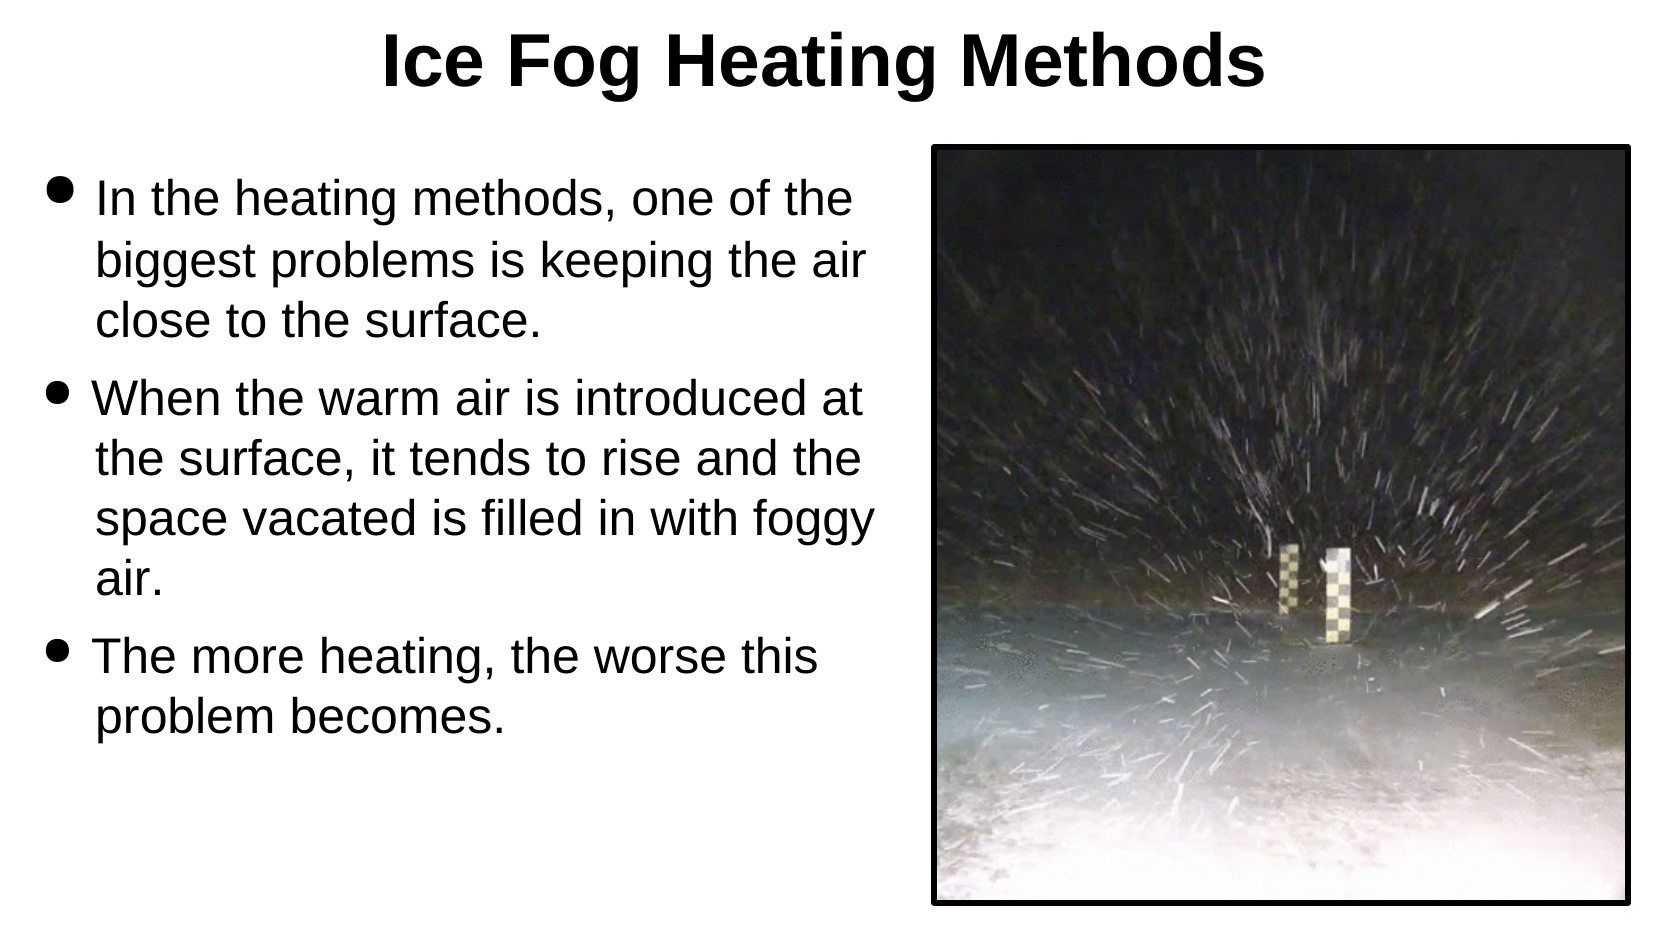

# Ice Fog Heating Methods
 In the heating methods, one of the biggest problems is keeping the air close to the surface.
 When the warm air is introduced at the surface, it tends to rise and the space vacated is filled in with foggy air.
 The more heating, the worse this problem becomes.